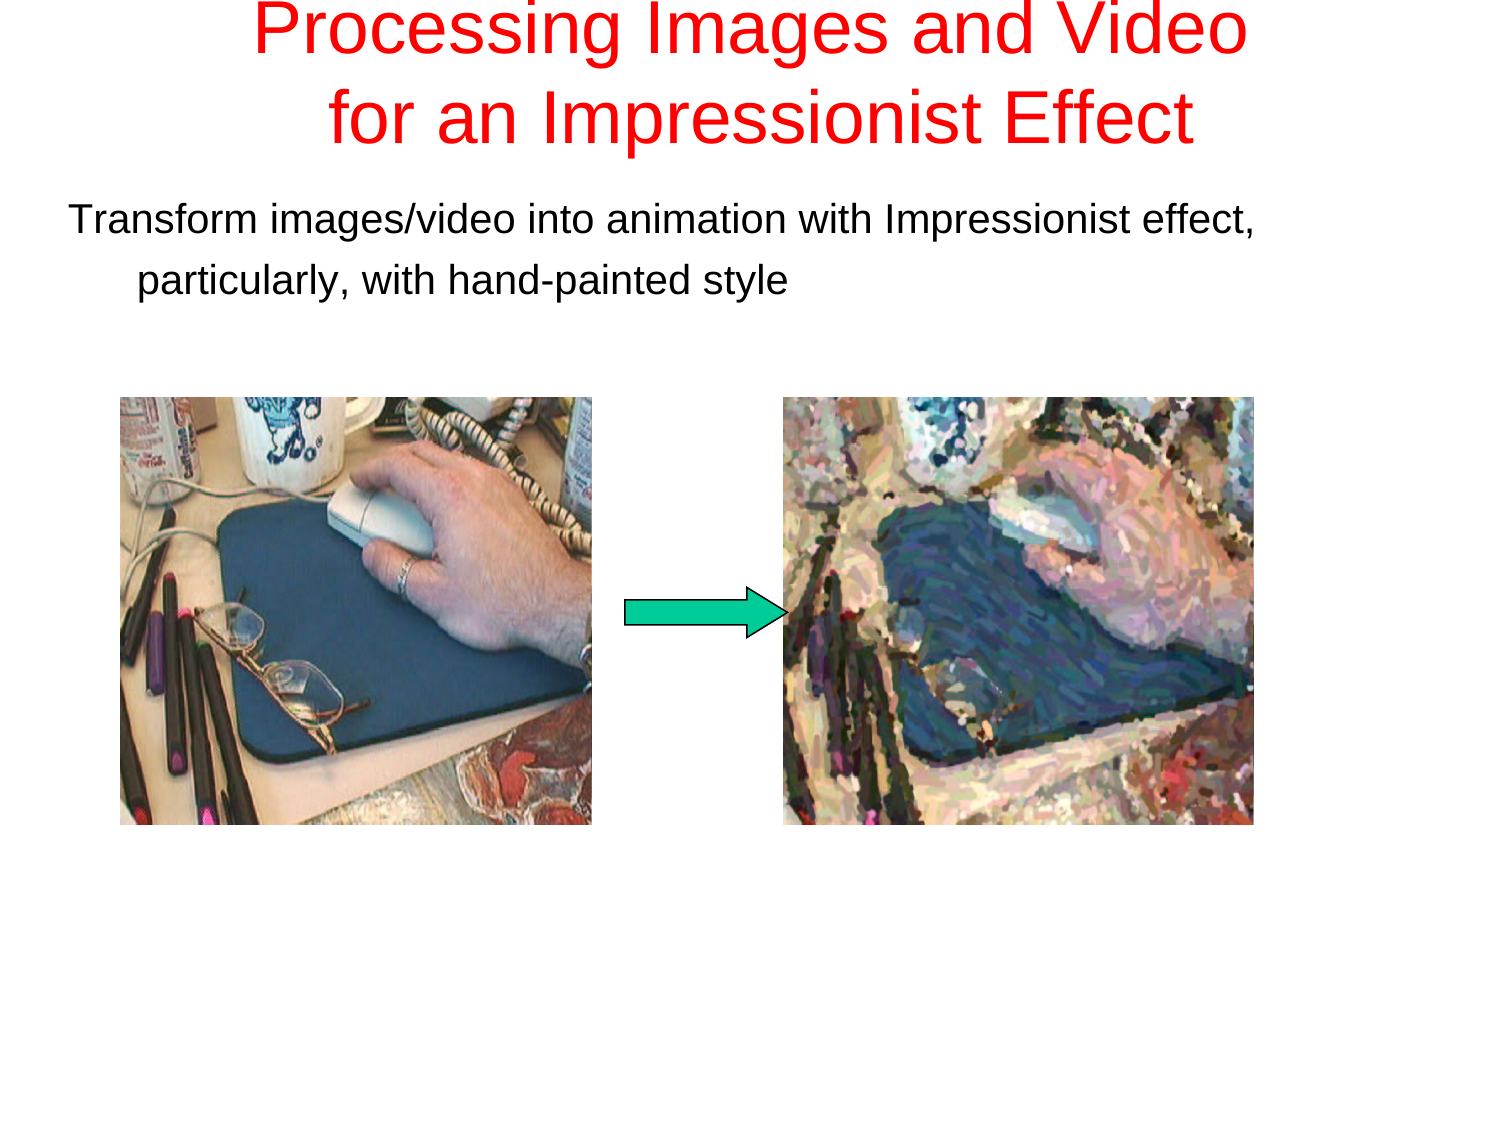

# Processing Images and Video for an Impressionist Effect
Transform images/video into animation with Impressionist effect,
 particularly, with hand-painted style